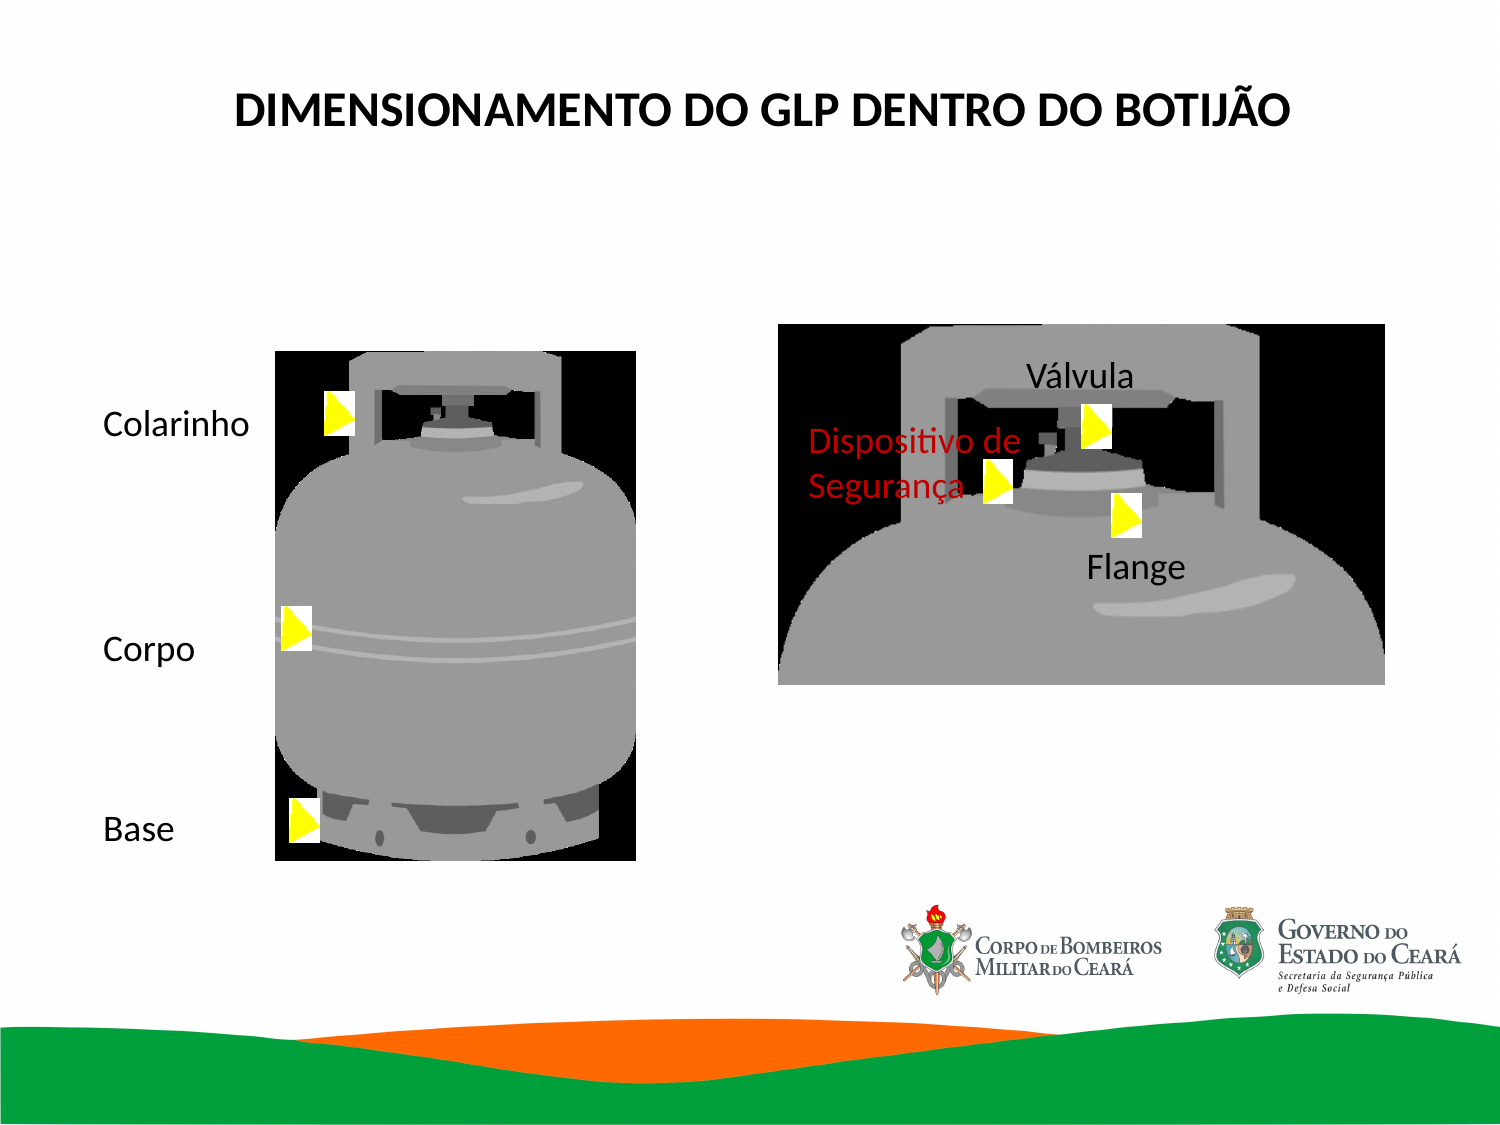

DIMENSIONAMENTO DO GLP DENTRO DO BOTIJÃO
Válvula
Dispositivo de Segurança
Colarinho
Corpo
Base
 Flange